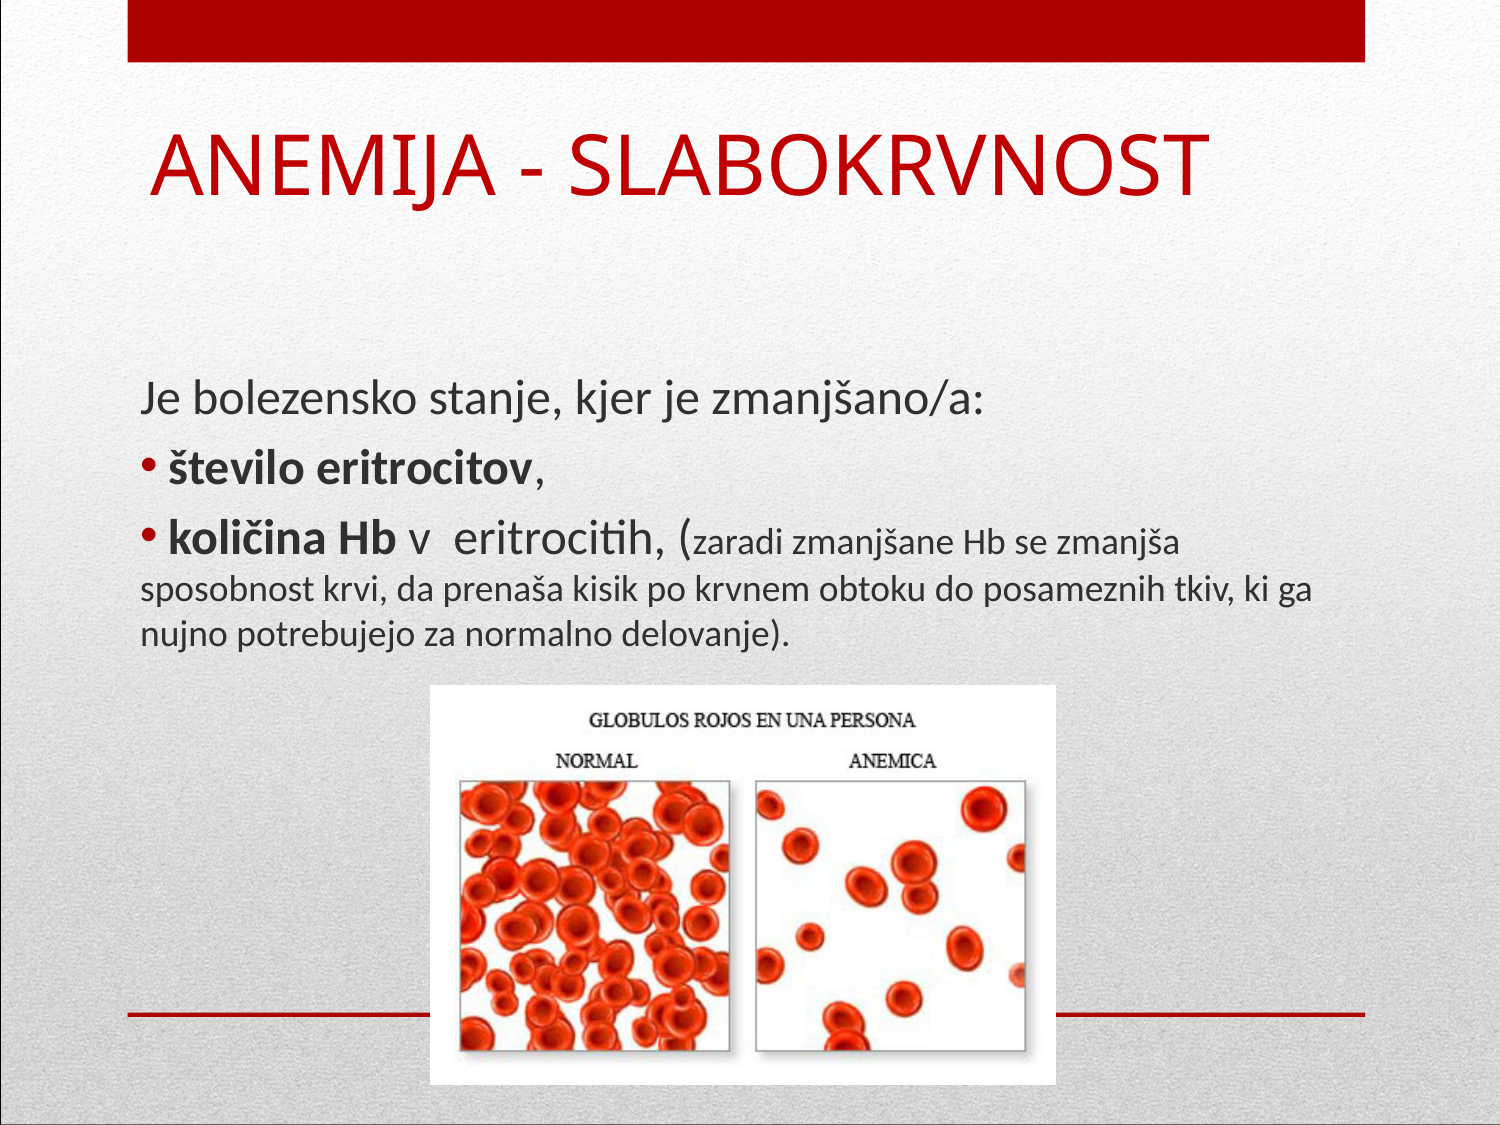

# ANEMIJA - SLABOKRVNOST
Je bolezensko stanje, kjer je zmanjšano/a:
 število eritrocitov,
 količina Hb v eritrocitih, (zaradi zmanjšane Hb se zmanjša sposobnost krvi, da prenaša kisik po krvnem obtoku do posameznih tkiv, ki ga nujno potrebujejo za normalno delovanje).